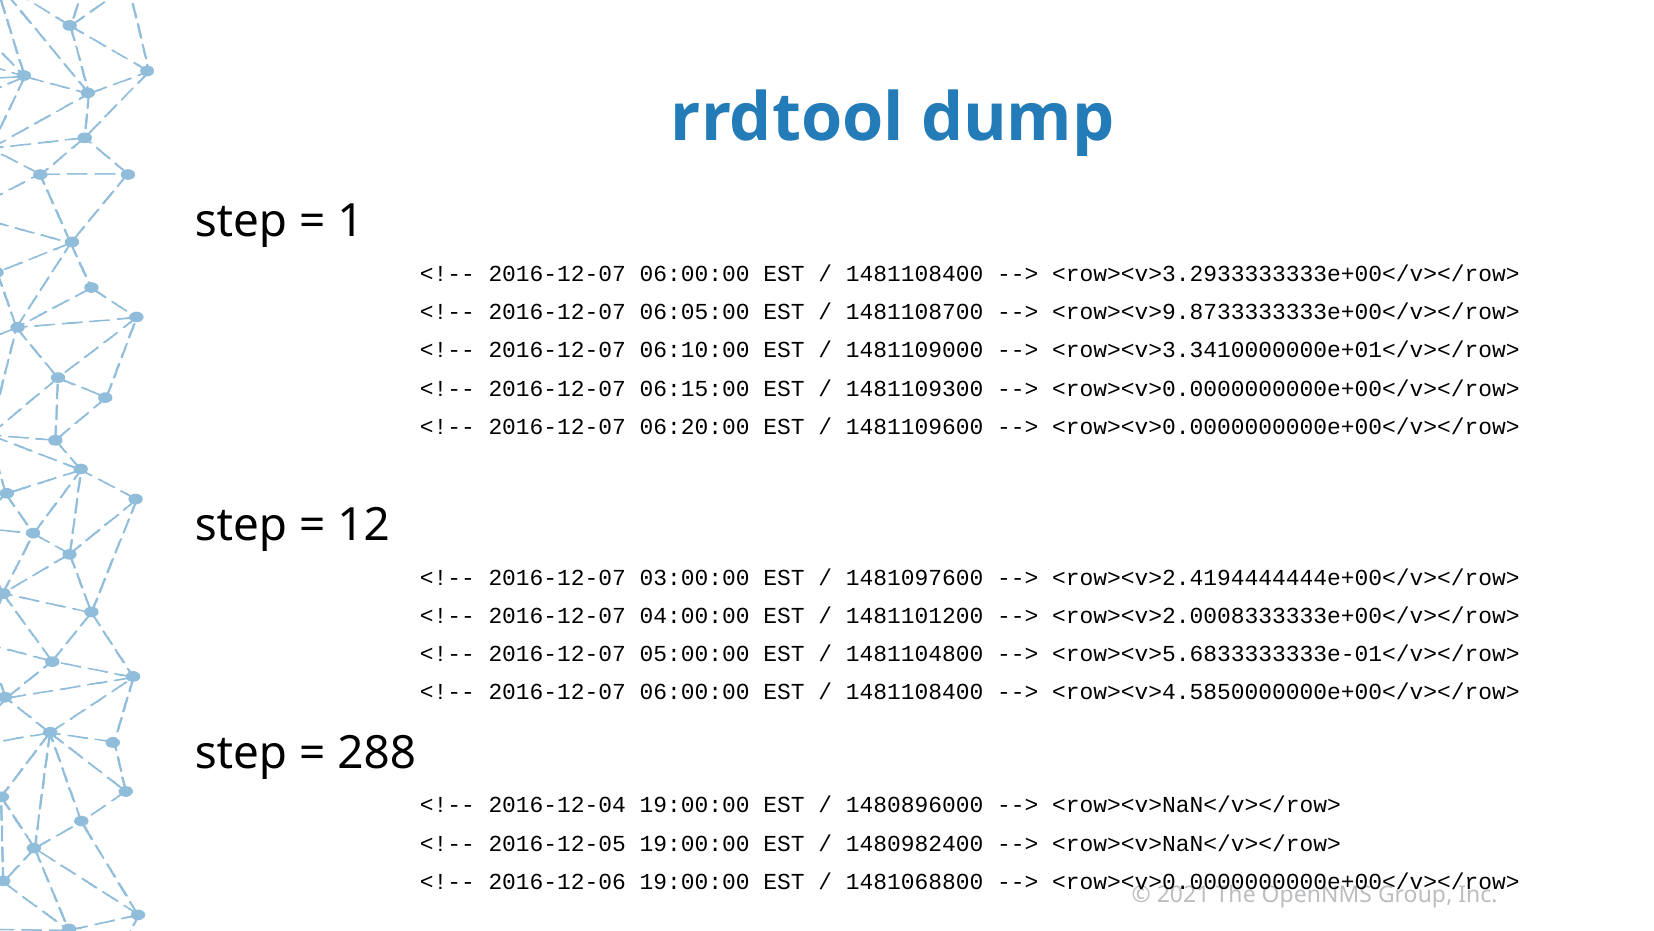

# rrdtool dump
step = 1
			<!-- 2016-12-07 06:00:00 EST / 1481108400 --> <row><v>3.2933333333e+00</v></row>
			<!-- 2016-12-07 06:05:00 EST / 1481108700 --> <row><v>9.8733333333e+00</v></row>
			<!-- 2016-12-07 06:10:00 EST / 1481109000 --> <row><v>3.3410000000e+01</v></row>
			<!-- 2016-12-07 06:15:00 EST / 1481109300 --> <row><v>0.0000000000e+00</v></row>
			<!-- 2016-12-07 06:20:00 EST / 1481109600 --> <row><v>0.0000000000e+00</v></row>
step = 12
			<!-- 2016-12-07 03:00:00 EST / 1481097600 --> <row><v>2.4194444444e+00</v></row>
			<!-- 2016-12-07 04:00:00 EST / 1481101200 --> <row><v>2.0008333333e+00</v></row>
			<!-- 2016-12-07 05:00:00 EST / 1481104800 --> <row><v>5.6833333333e-01</v></row>
			<!-- 2016-12-07 06:00:00 EST / 1481108400 --> <row><v>4.5850000000e+00</v></row>
step = 288
			<!-- 2016-12-04 19:00:00 EST / 1480896000 --> <row><v>NaN</v></row>
			<!-- 2016-12-05 19:00:00 EST / 1480982400 --> <row><v>NaN</v></row>
			<!-- 2016-12-06 19:00:00 EST / 1481068800 --> <row><v>0.0000000000e+00</v></row>